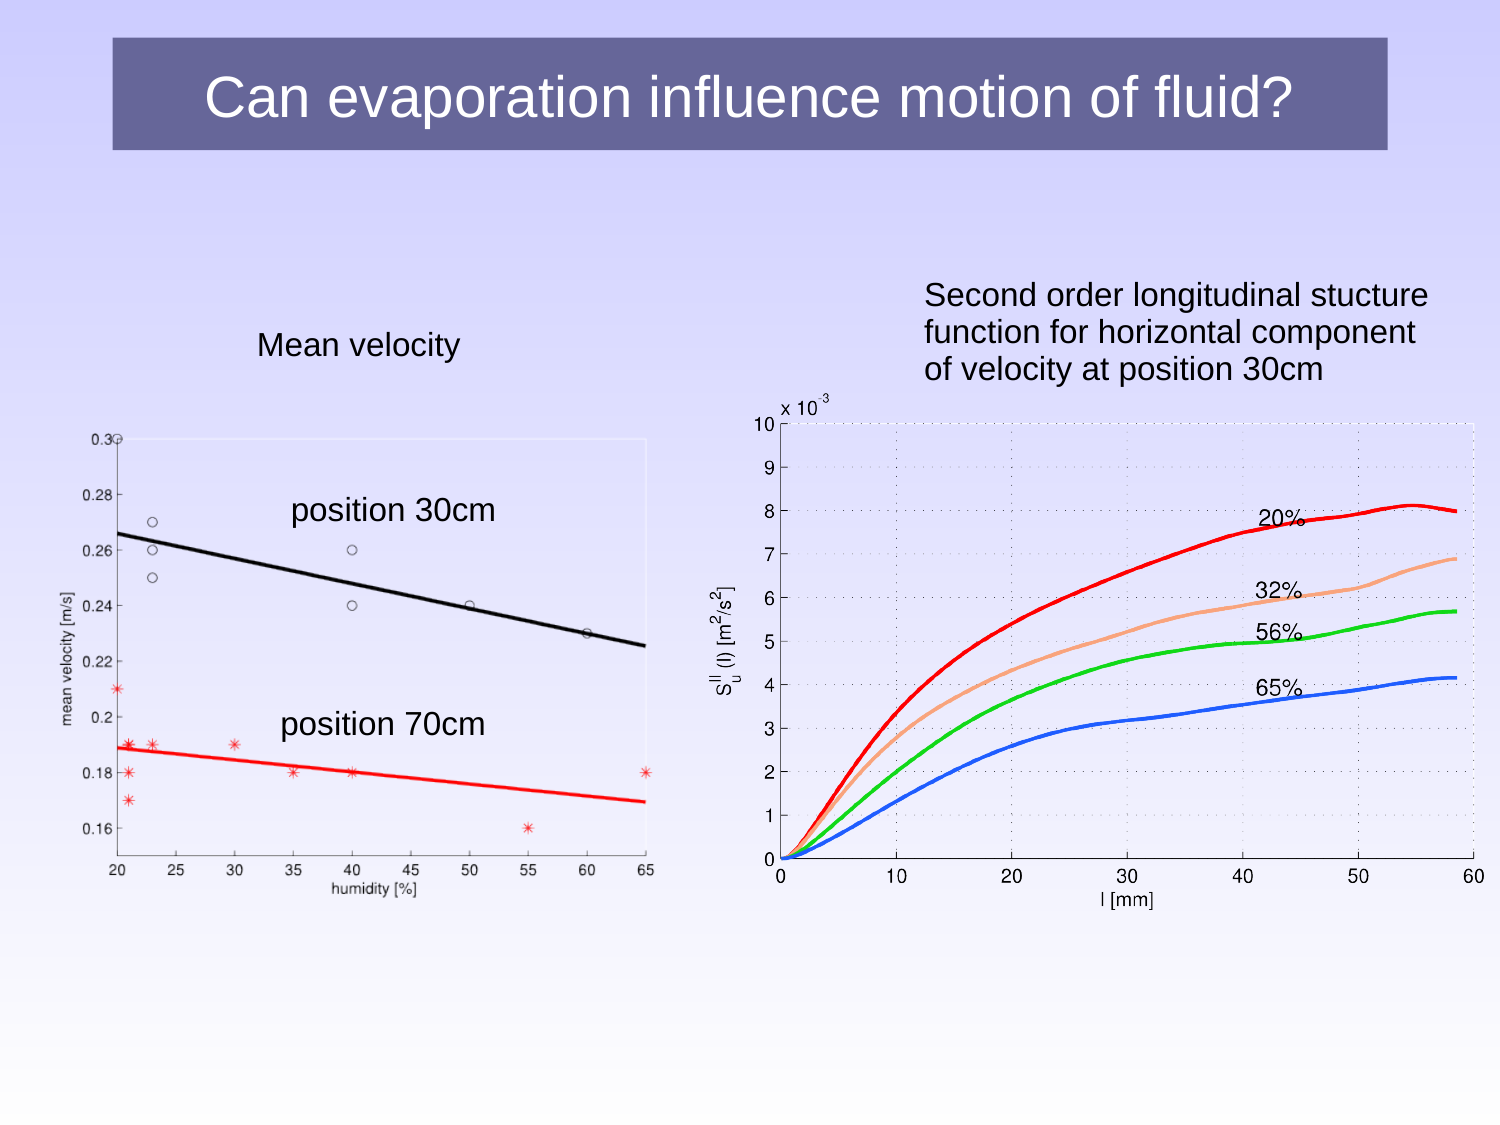

Can evaporation influence motion of fluid?
Second order longitudinal stucture function for horizontal component of velocity at position 30cm
Mean velocity
position 30cm
position 70cm